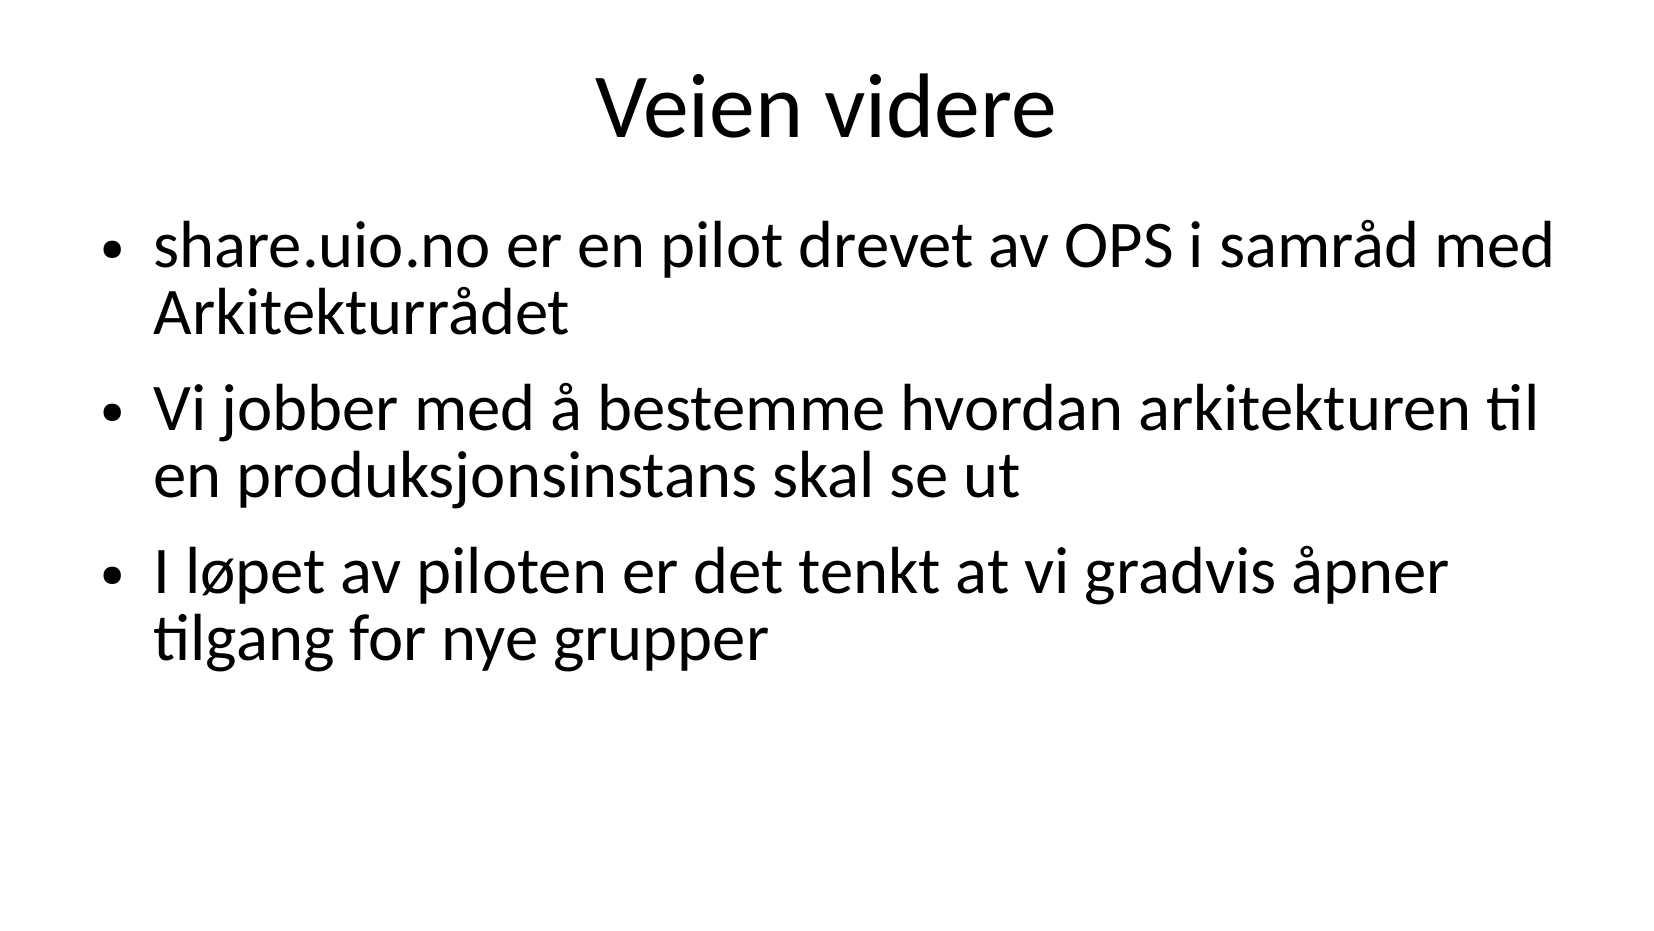

# Veien videre
share.uio.no er en pilot drevet av OPS i samråd med Arkitekturrådet
Vi jobber med å bestemme hvordan arkitekturen til en produksjonsinstans skal se ut
I løpet av piloten er det tenkt at vi gradvis åpner tilgang for nye grupper